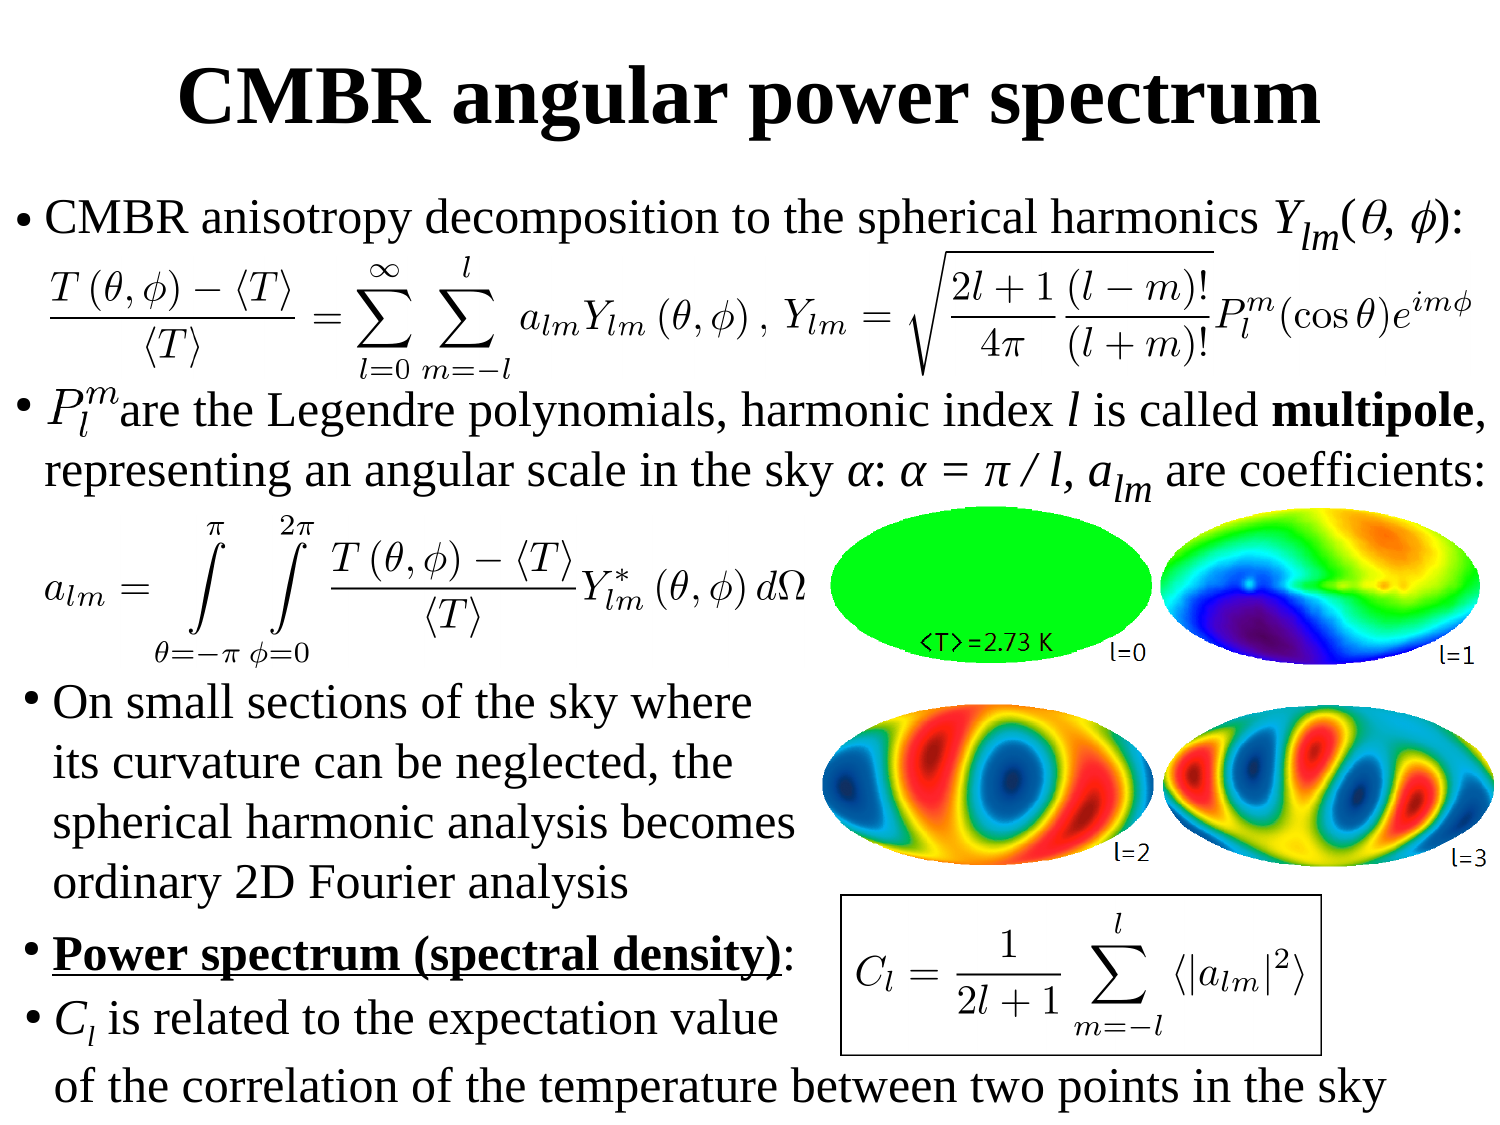

# CMBR angular power spectrum
CMBR anisotropy decomposition to the spherical harmonics Ylm(θ, ϕ):
 are the Legendre polynomials, harmonic index l is called multipole, representing an angular scale in the sky α: α = π / l, alm are coefficients:
On small sections of the sky where its curvature can be neglected, the spherical harmonic analysis becomes ordinary 2D Fourier analysis
Power spectrum (spectral density):
Cl is related to the expectation value
of the correlation of the temperature between two points in the sky